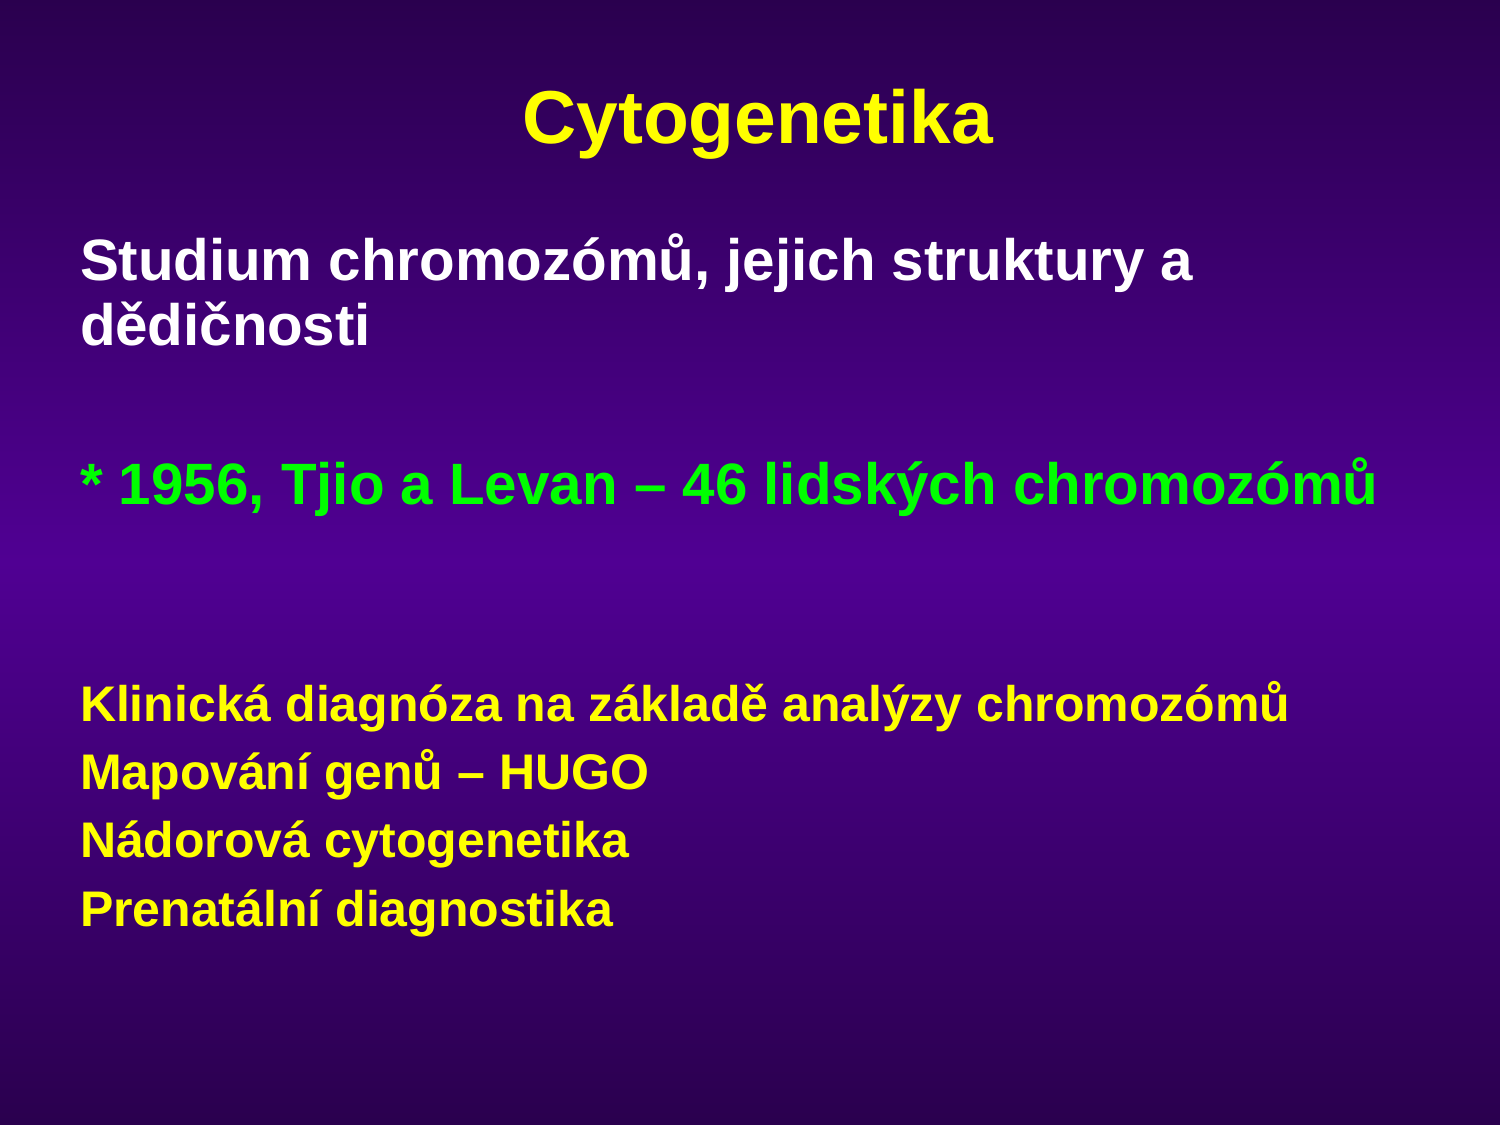

# Cytogenetika
Studium chromozómů, jejich struktury a dědičnosti
* 1956, Tjio a Levan – 46 lidských chromozómů
Klinická diagnóza na základě analýzy chromozómů
Mapování genů – HUGO
Nádorová cytogenetika
Prenatální diagnostika